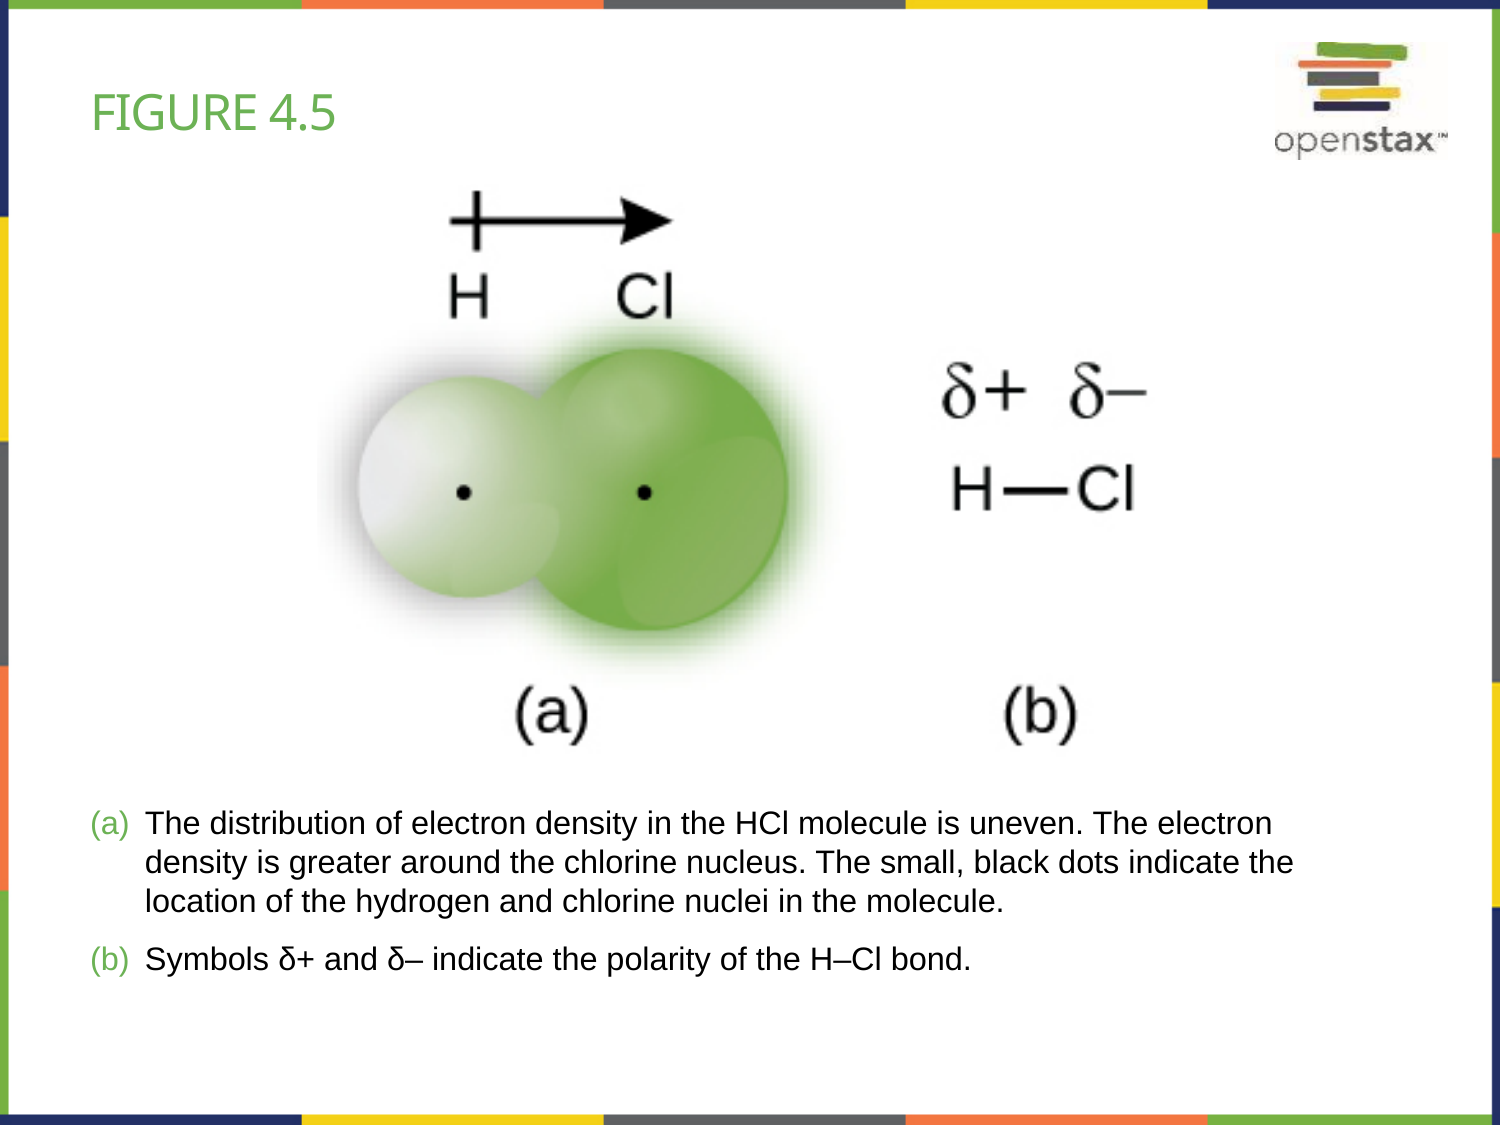

# Figure 4.5
The distribution of electron density in the HCl molecule is uneven. The electron density is greater around the chlorine nucleus. The small, black dots indicate the location of the hydrogen and chlorine nuclei in the molecule.
Symbols δ+ and δ– indicate the polarity of the H–Cl bond.